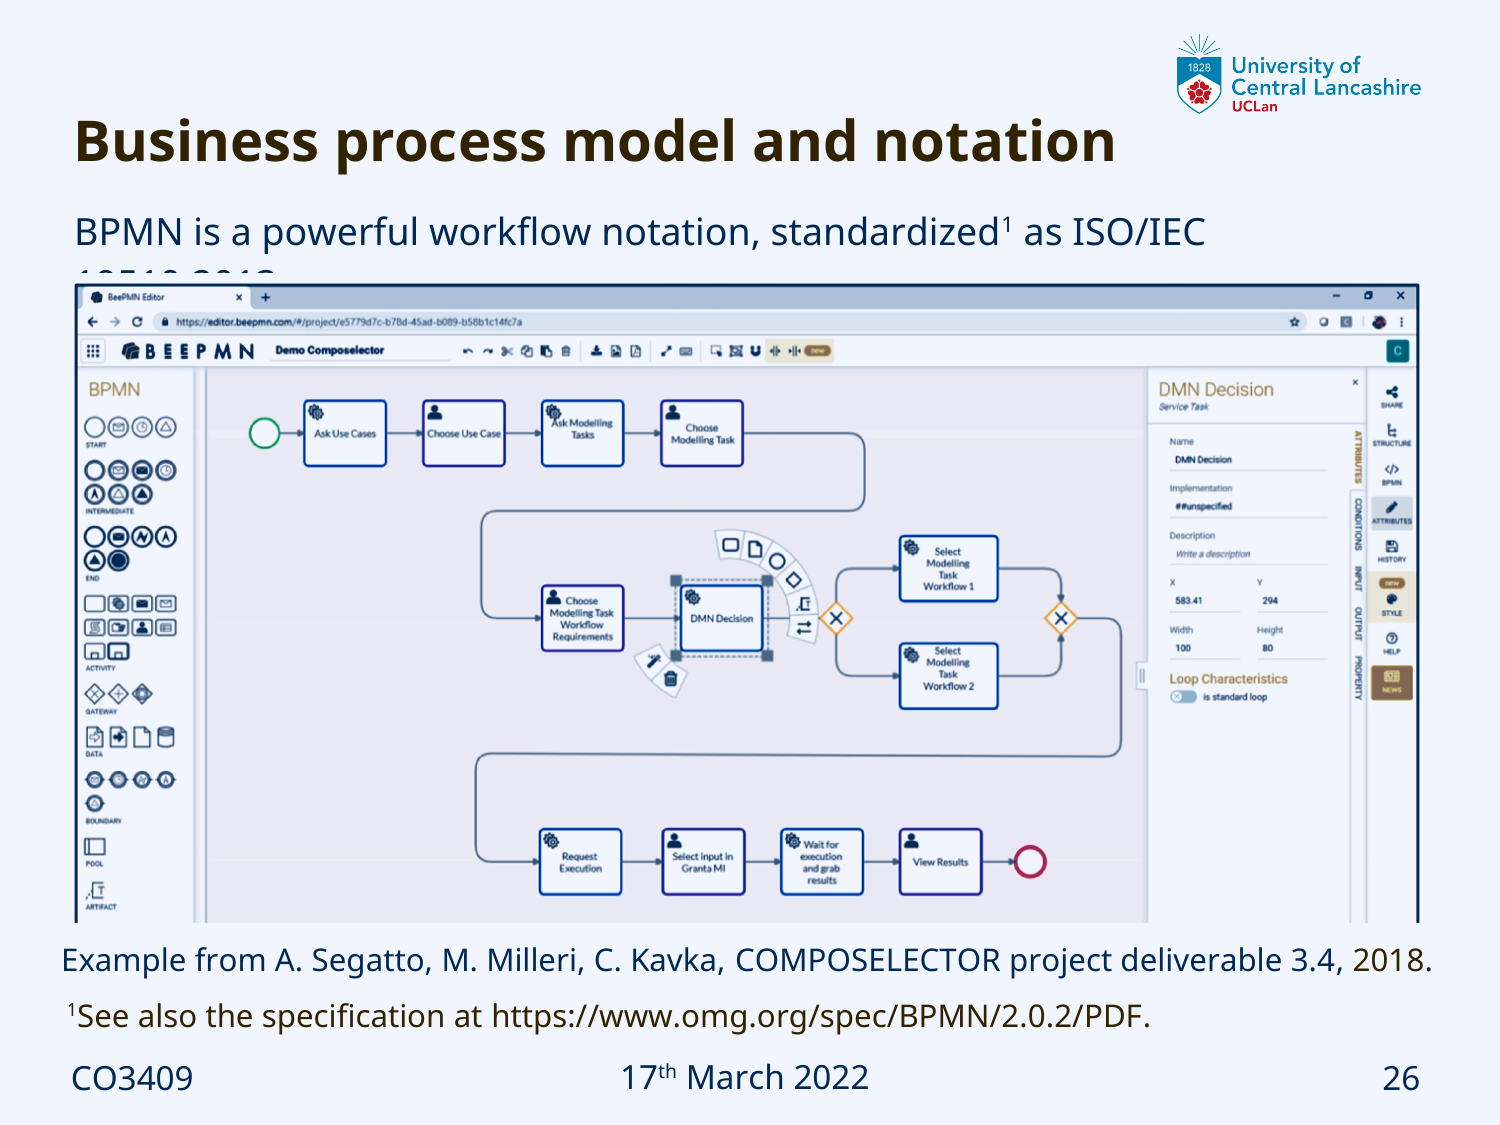

# Business process model and notation
BPMN is a powerful workflow notation, standardized1 as ISO/IEC 19510:2013.
Example from A. Segatto, M. Milleri, C. Kavka, COMPOSELECTOR project deliverable 3.4, 2018.
1See also the specification at https://www.omg.org/spec/BPMN/2.0.2/PDF.